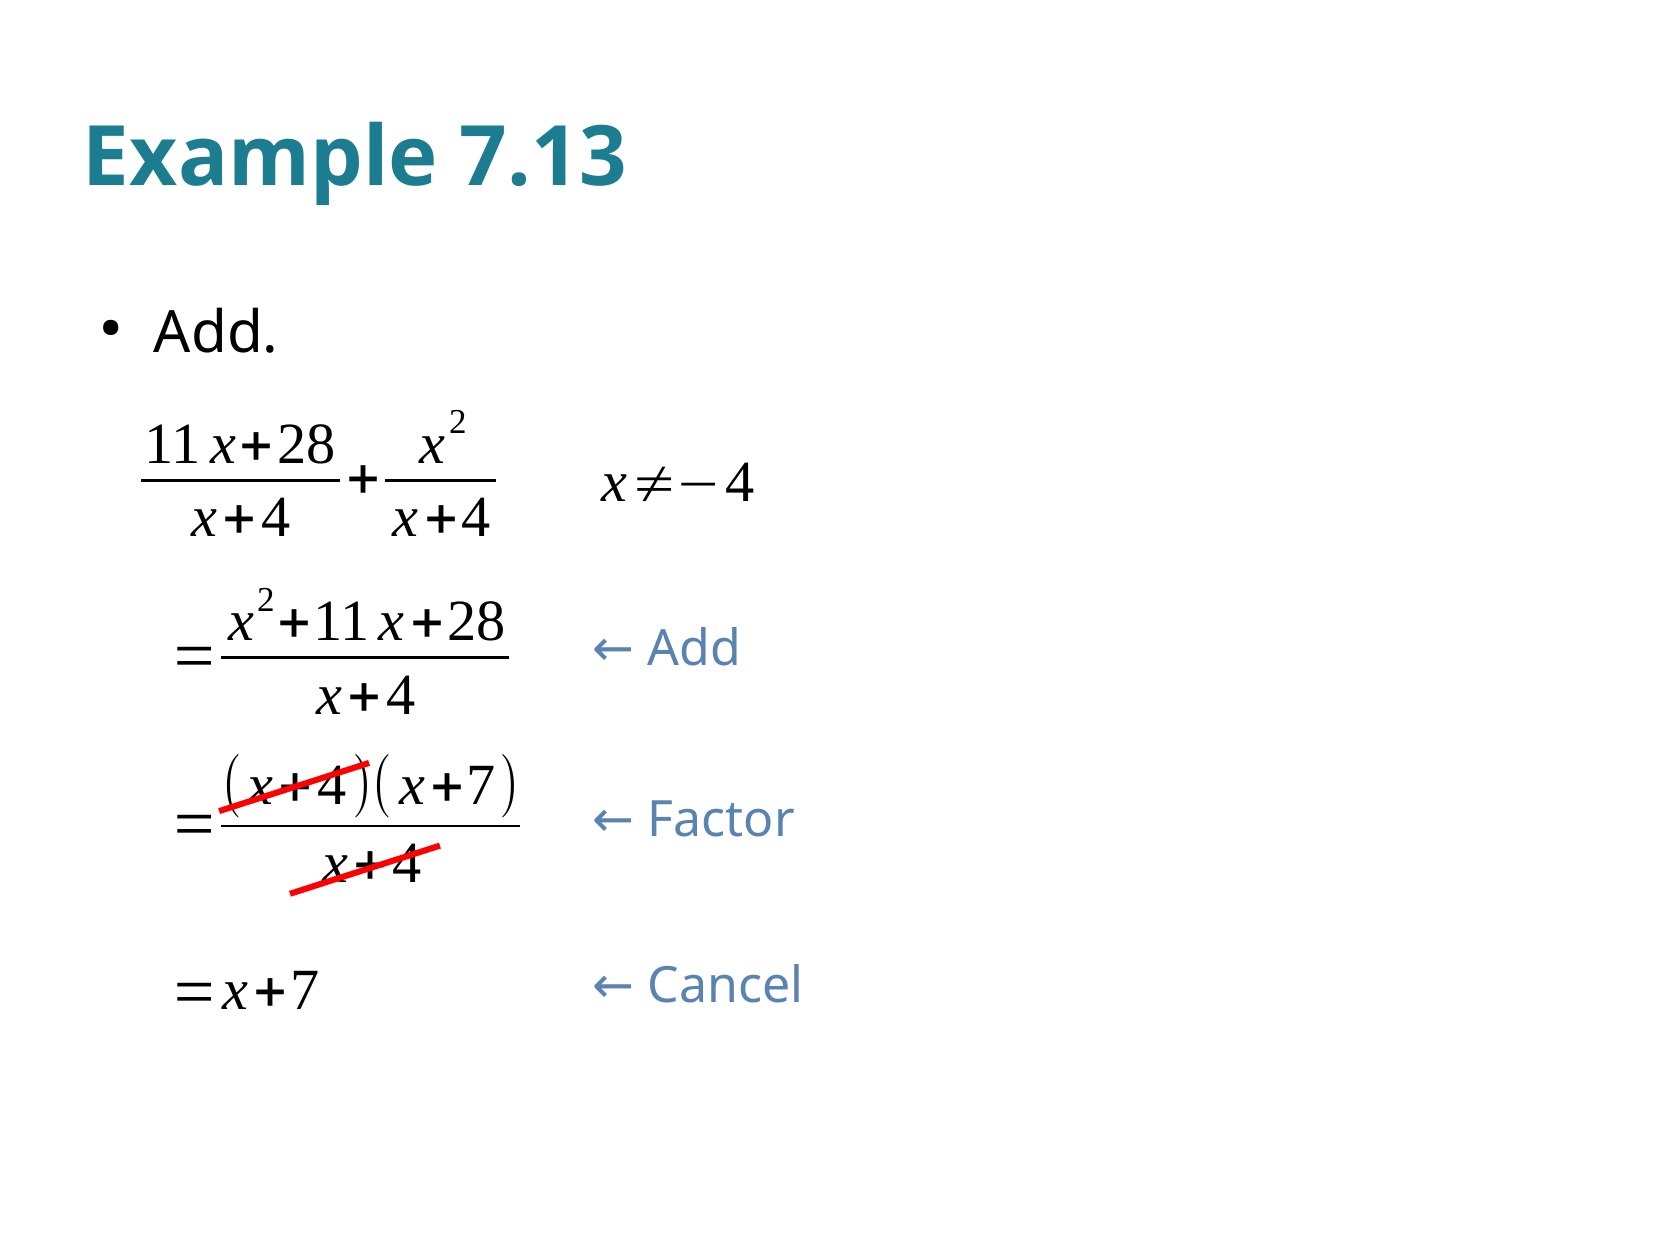

# Example 7.13
Add.
← Add
← Factor
← Cancel